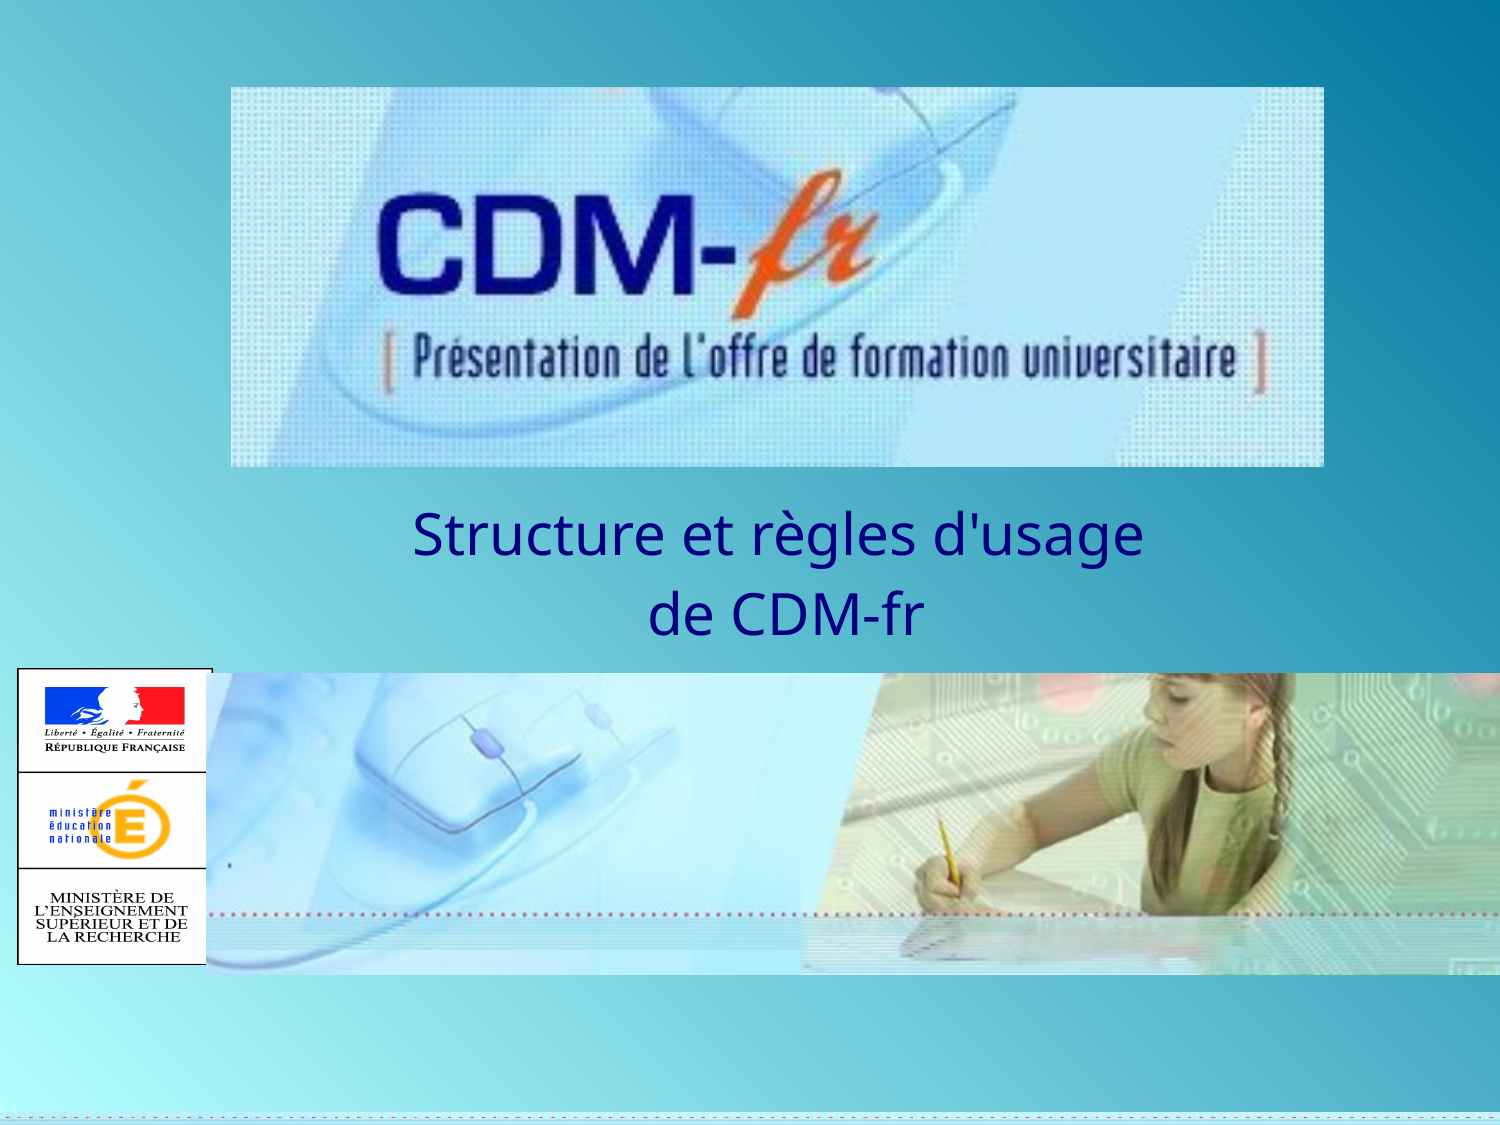

#
Structure et règles d'usage
 de CDM-fr